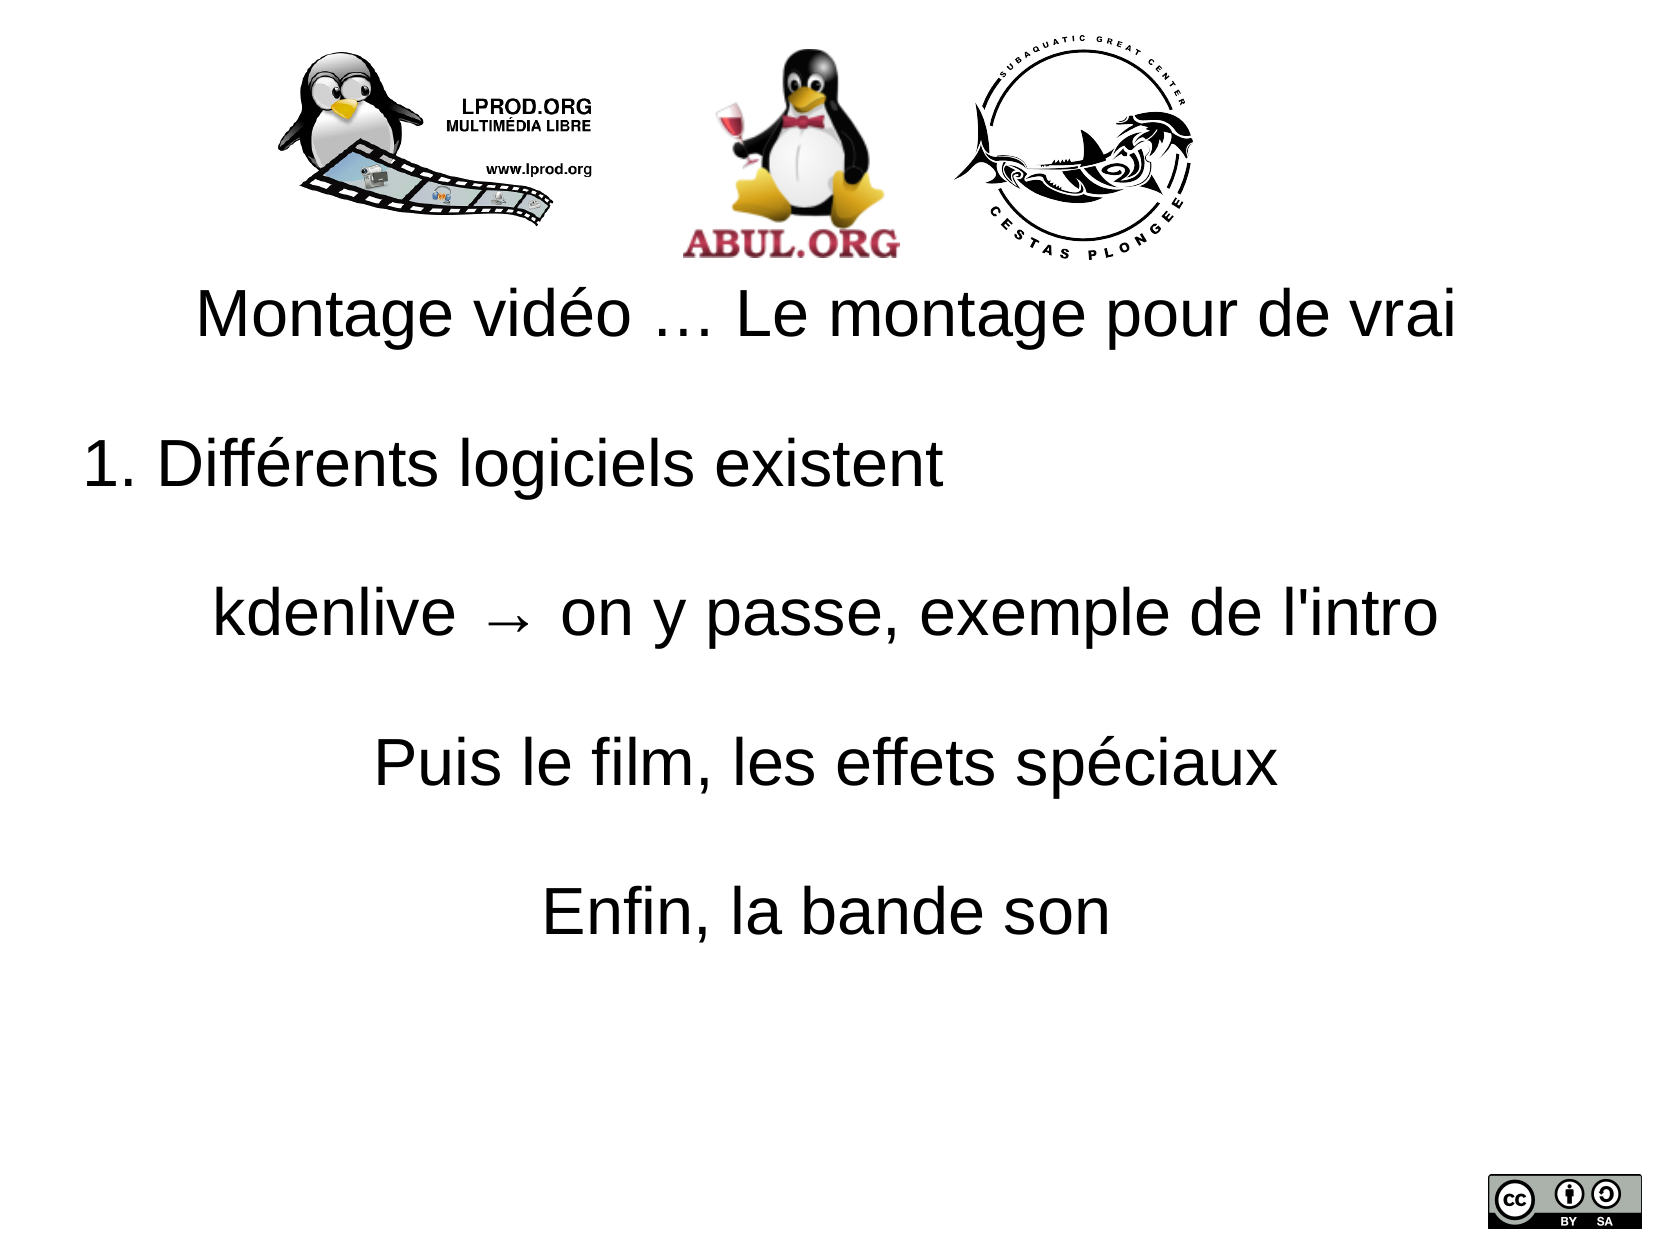

# Montage vidéo … Le montage pour de vrai
1. Différents logiciels existent
kdenlive → on y passe, exemple de l'intro
Puis le film, les effets spéciaux
Enfin, la bande son